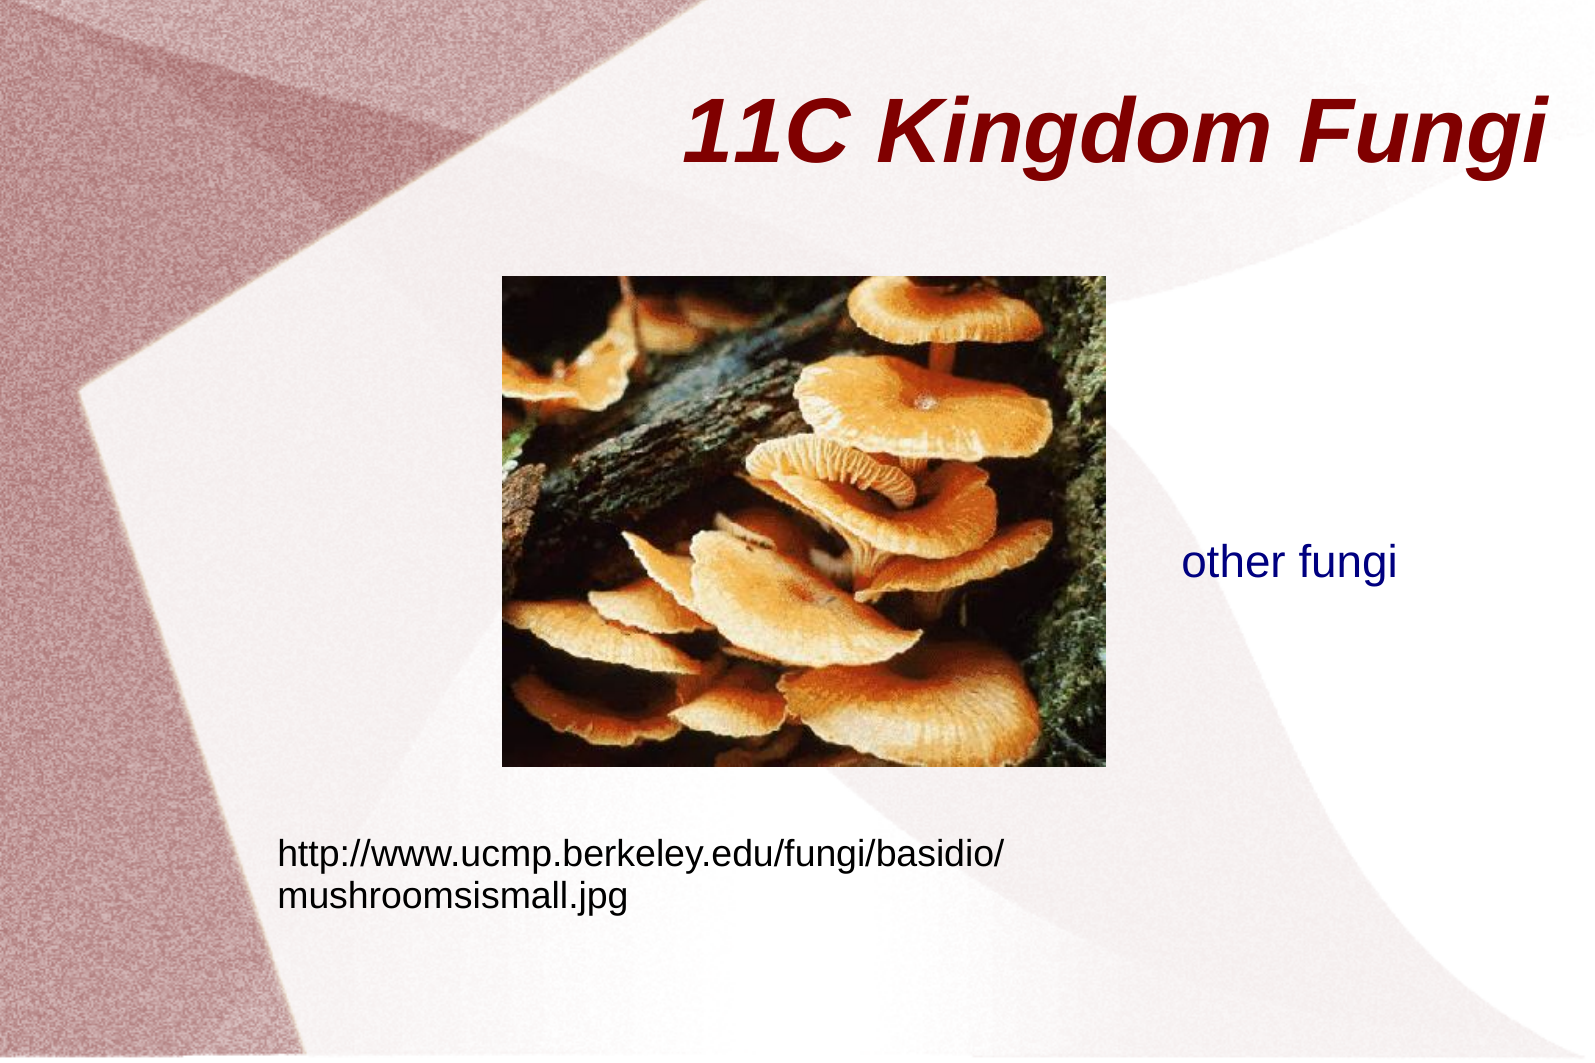

# 11C Kingdom Fungi
other fungi
http://www.ucmp.berkeley.edu/fungi/basidio/mushroomsismall.jpg